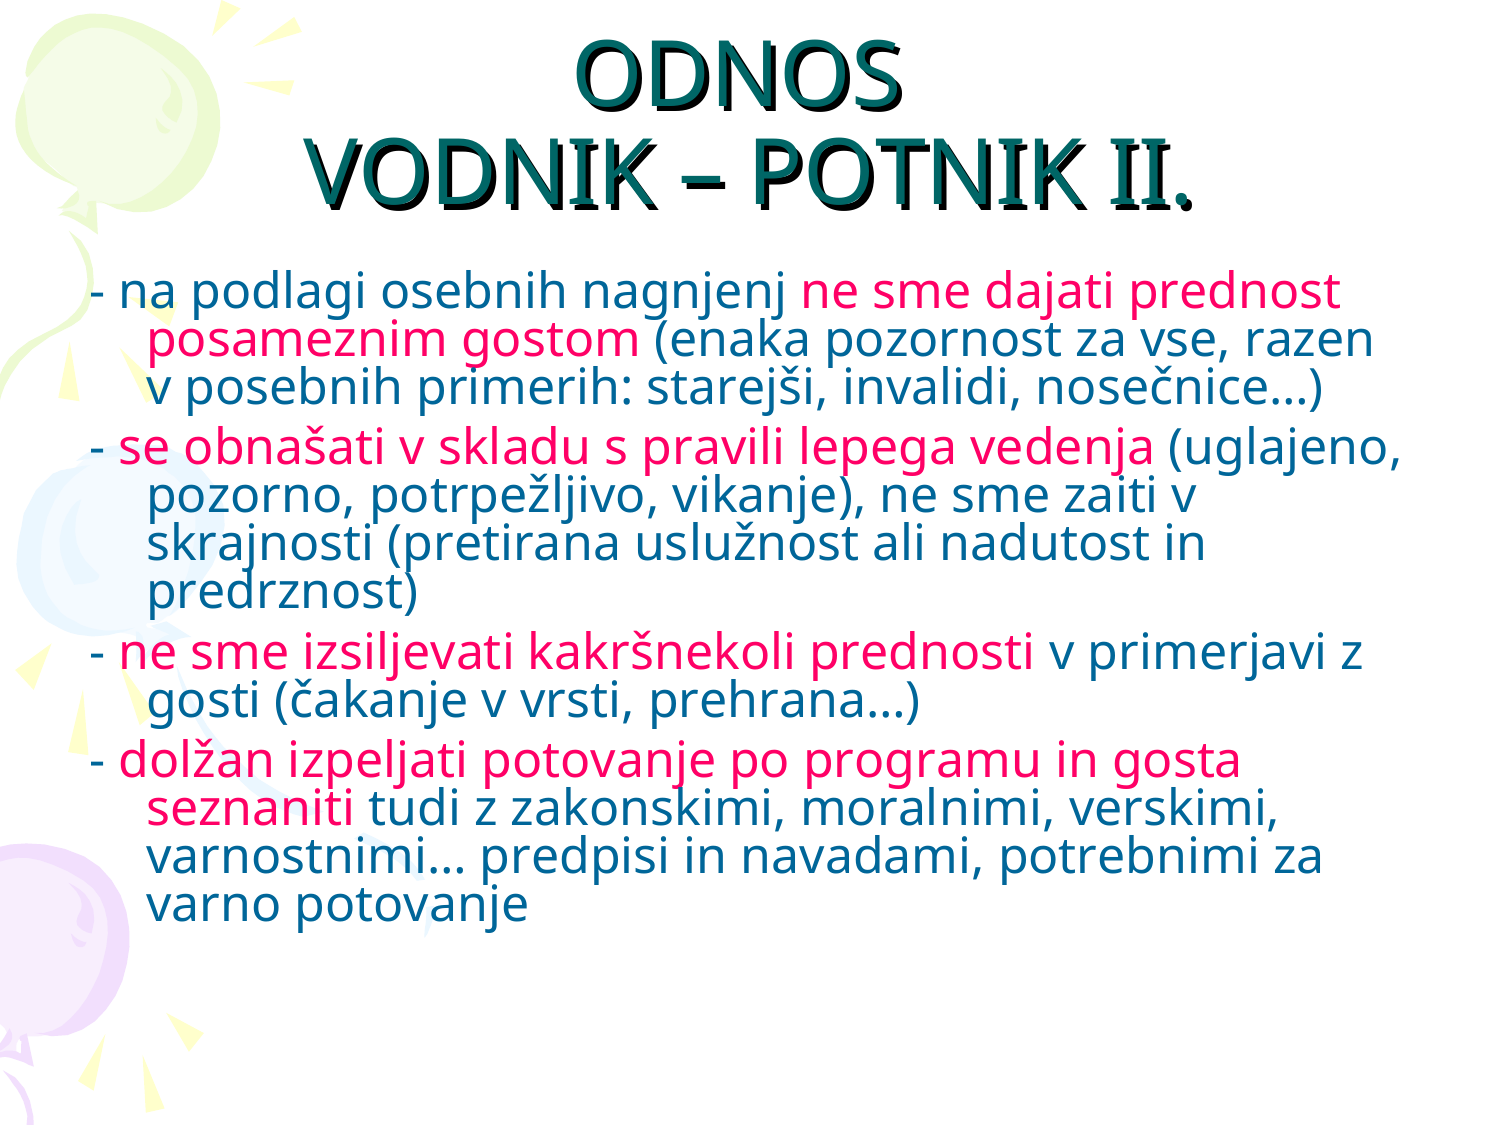

# ODNOS VODNIK – POTNIK II.
- na podlagi osebnih nagnjenj ne sme dajati prednost posameznim gostom (enaka pozornost za vse, razen v posebnih primerih: starejši, invalidi, nosečnice…)
- se obnašati v skladu s pravili lepega vedenja (uglajeno, pozorno, potrpežljivo, vikanje), ne sme zaiti v skrajnosti (pretirana uslužnost ali nadutost in predrznost)
- ne sme izsiljevati kakršnekoli prednosti v primerjavi z gosti (čakanje v vrsti, prehrana…)
- dolžan izpeljati potovanje po programu in gosta seznaniti tudi z zakonskimi, moralnimi, verskimi, varnostnimi… predpisi in navadami, potrebnimi za varno potovanje